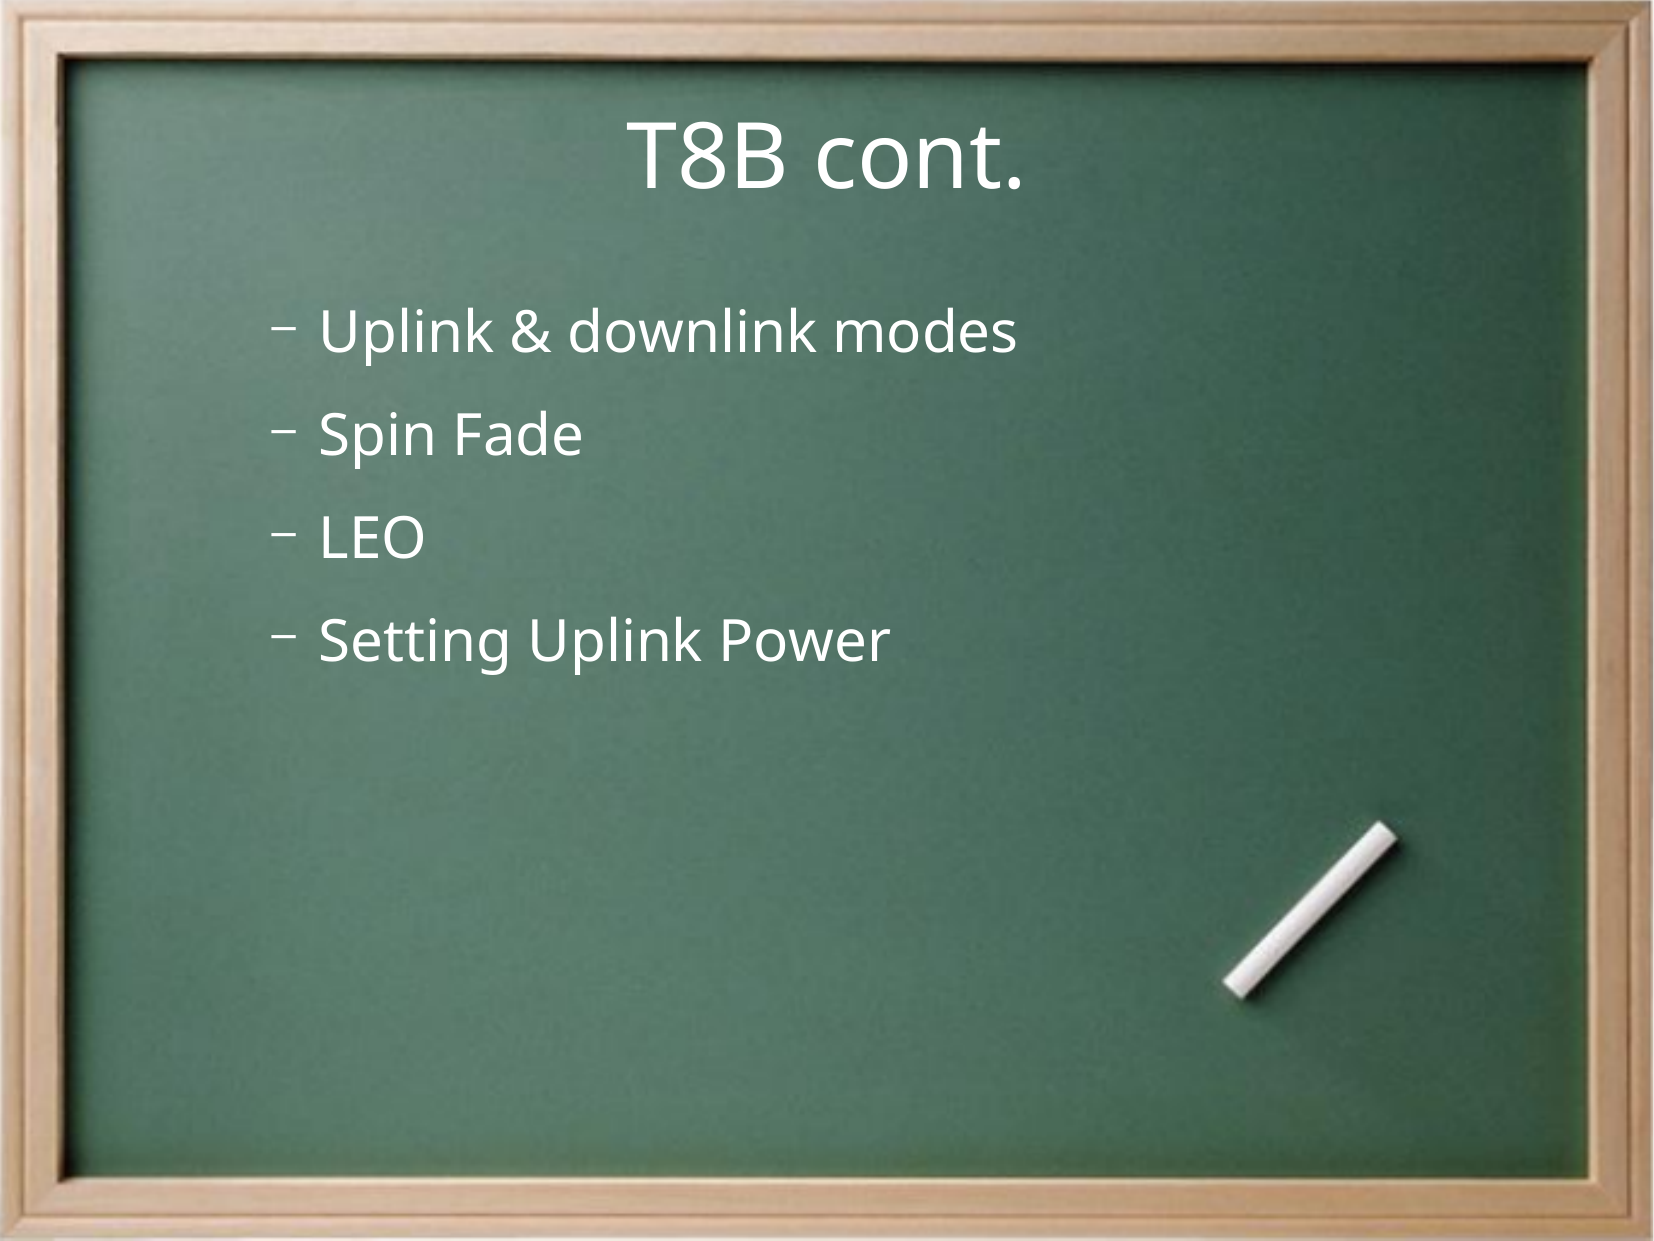

# T8B cont.
Uplink & downlink modes
Spin Fade
LEO
Setting Uplink Power